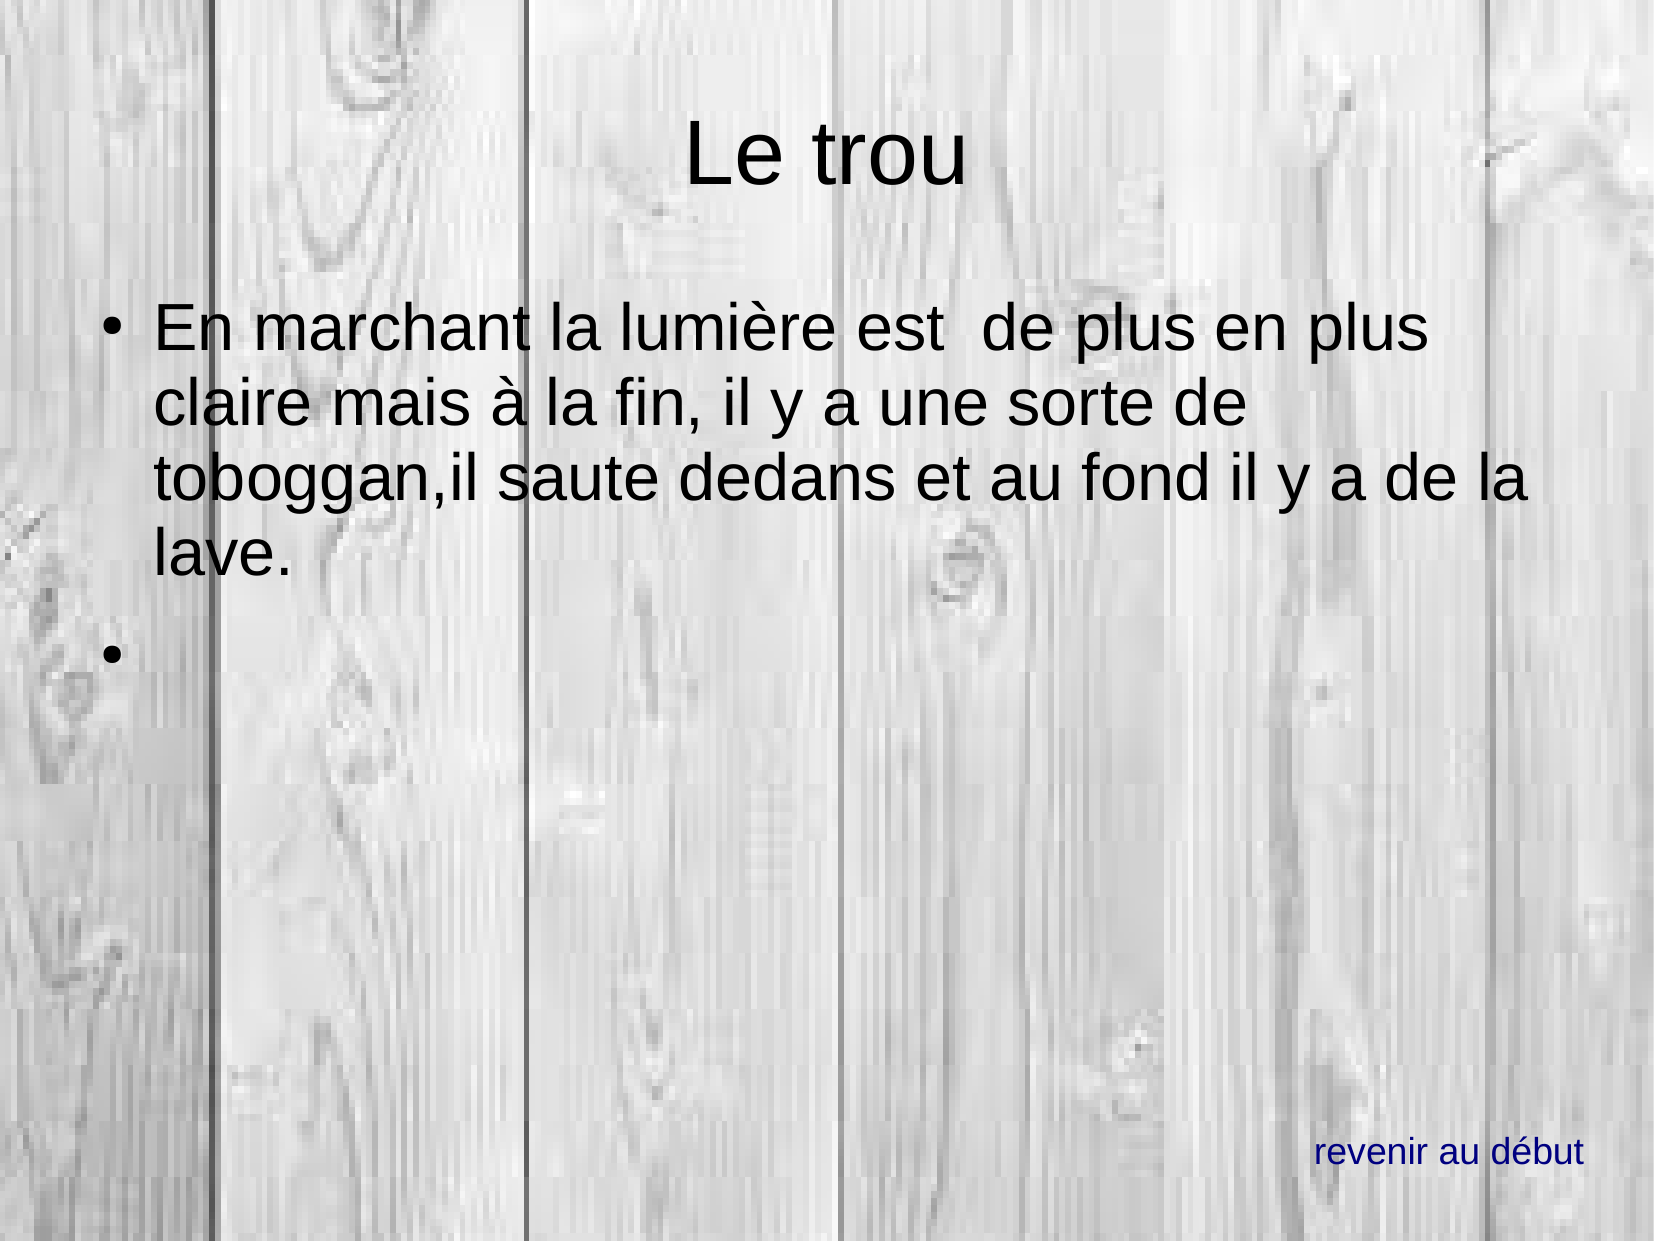

# Le trou
En marchant la lumière est de plus en plus claire mais à la fin, il y a une sorte de toboggan,il saute dedans et au fond il y a de la lave.
revenir au début